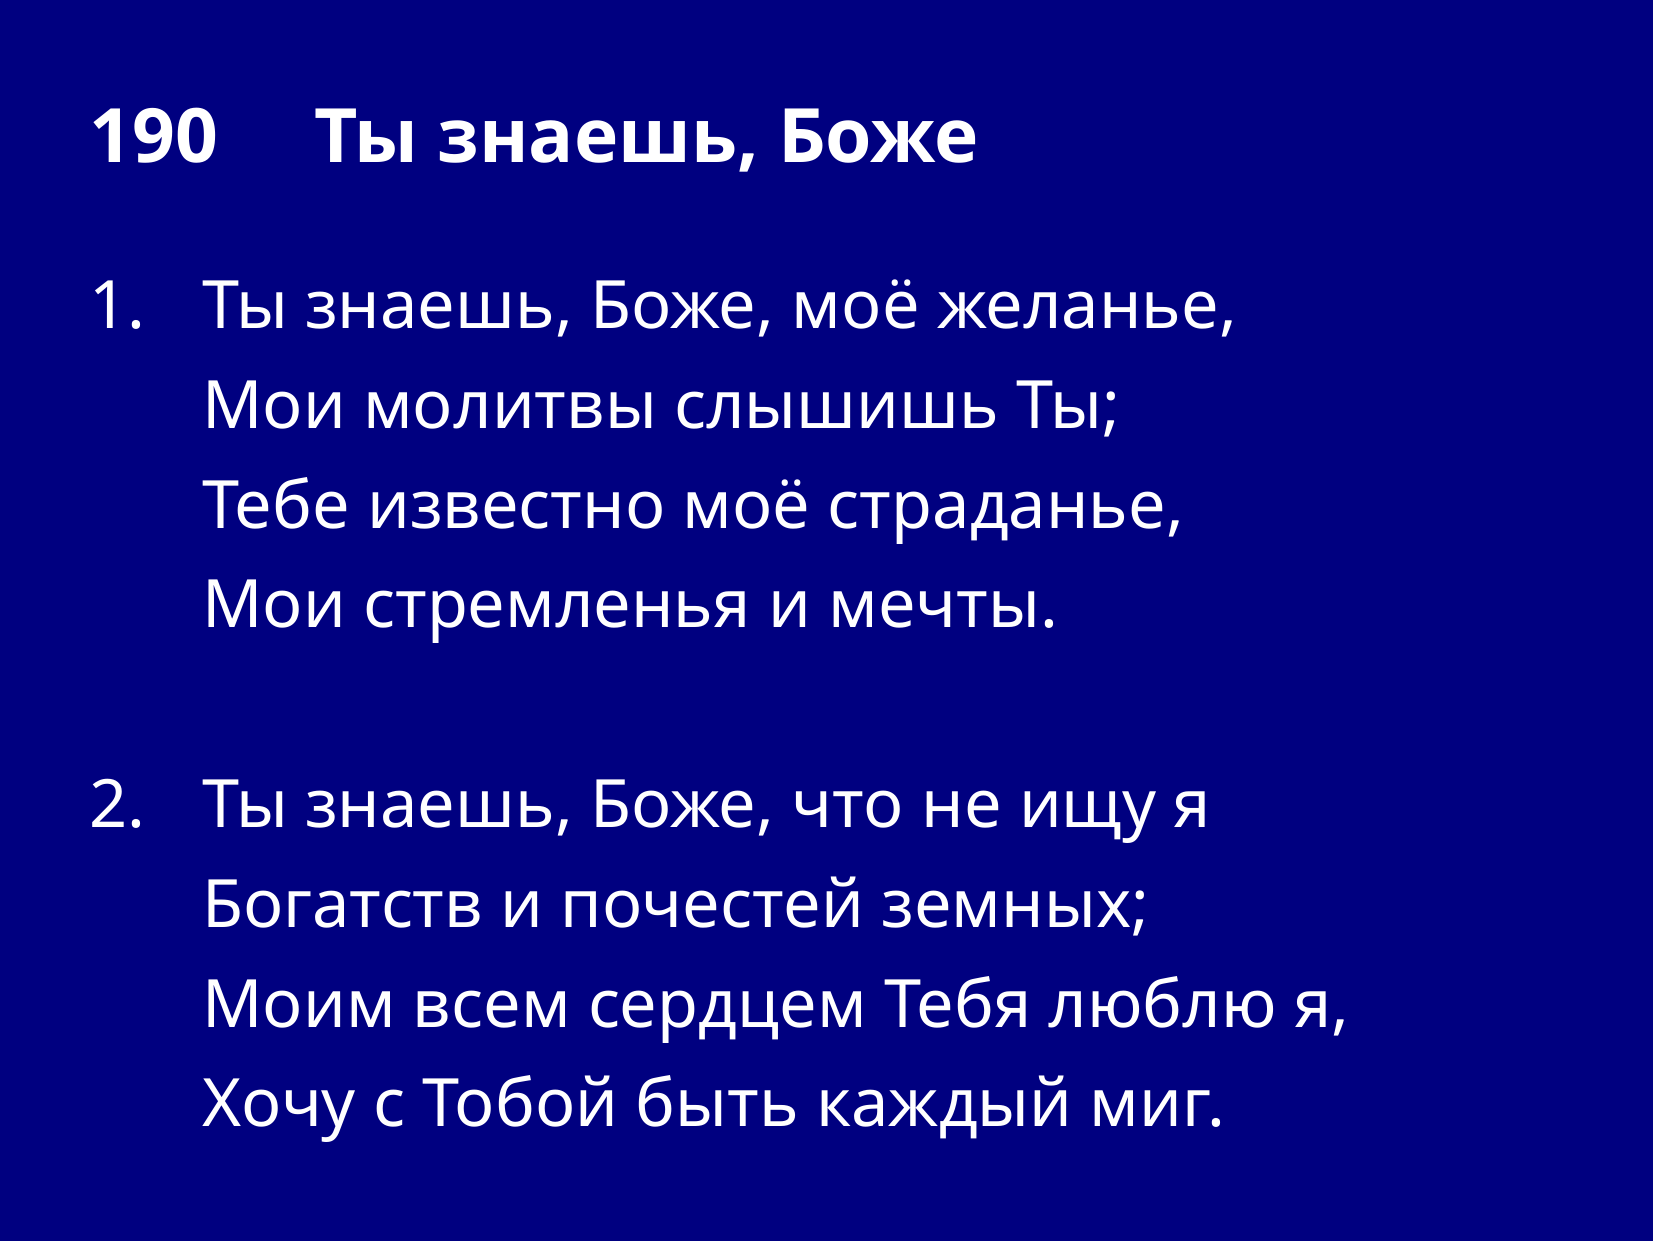

190	Ты знаешь, Боже
1.	Ты знаешь, Боже, моё желанье,
	Мои молитвы слышишь Ты;
	Тебе известно моё страданье,
	Мои стремленья и мечты.
2.	Ты знаешь, Боже, что не ищу я
	Богатств и почестей земных;
	Моим всем сердцем Тебя люблю я,
	Хочу с Тобой быть каждый миг.